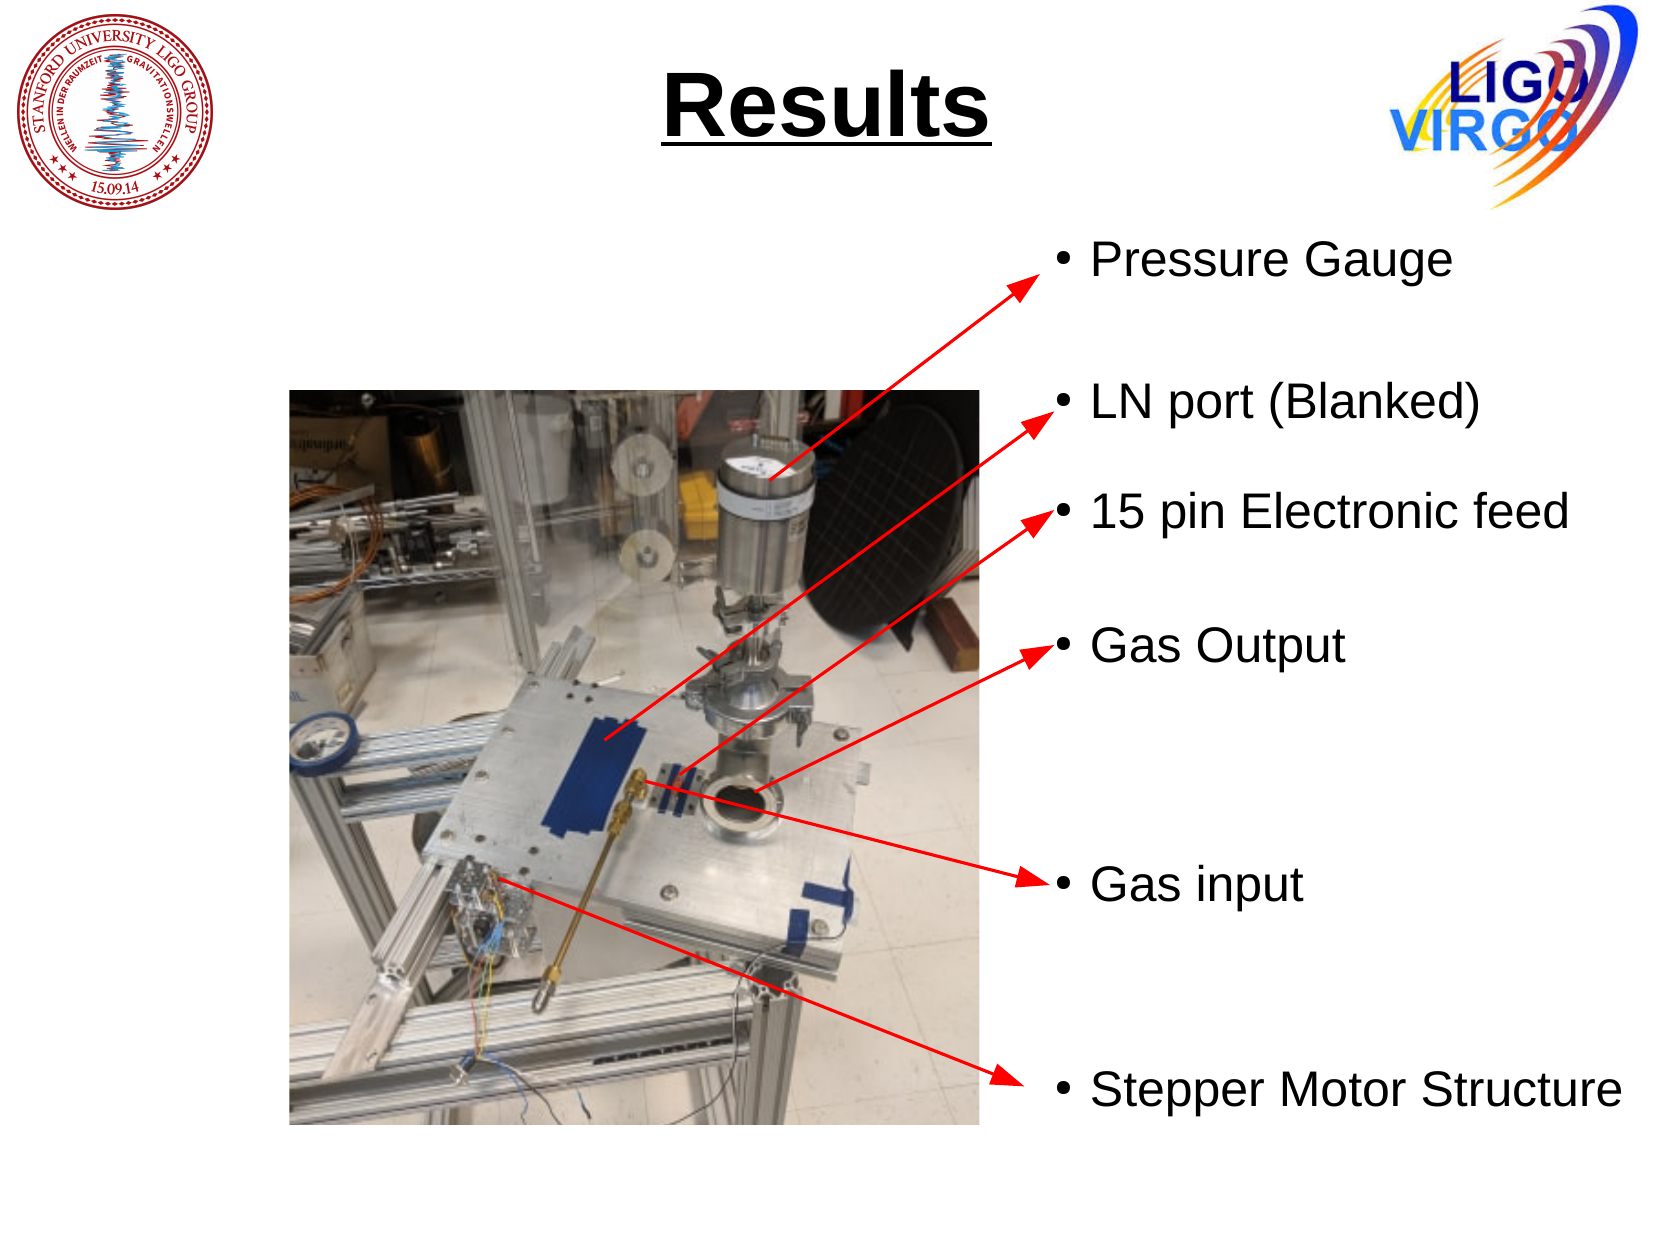

Results
Pressure Gauge
LN port (Blanked)
15 pin Electronic feed
Gas Output
Gas input
Stepper Motor Structure